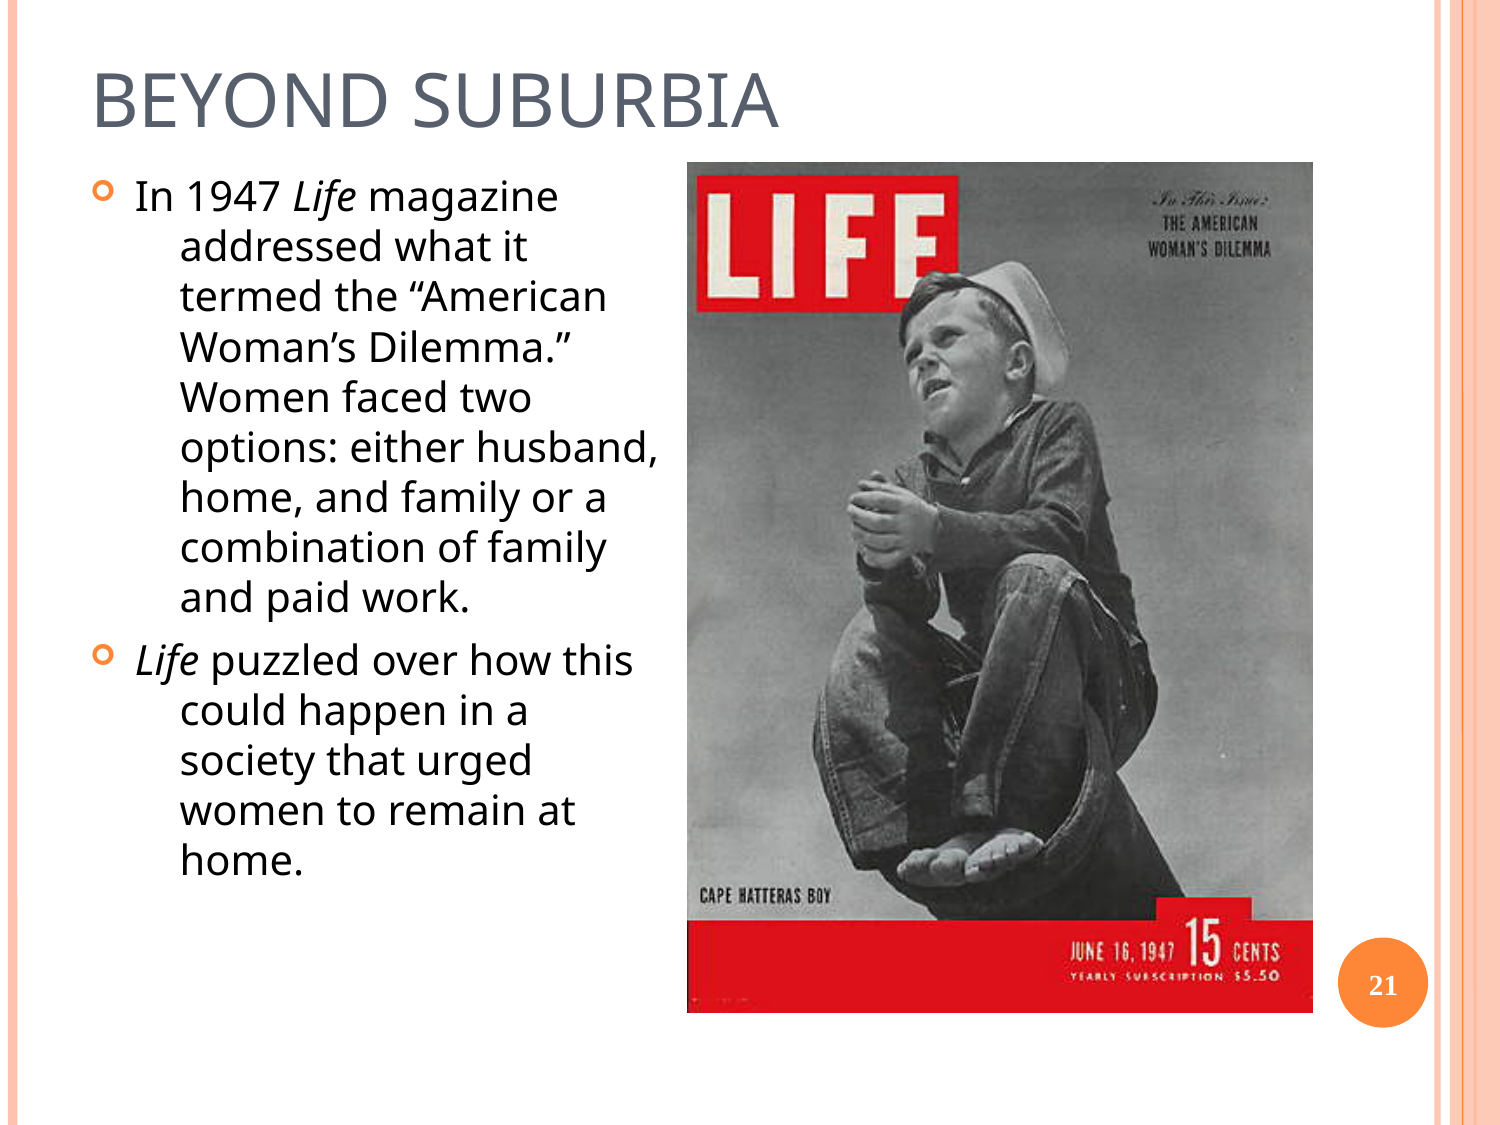

# Beyond Suburbia
In 1947 Life magazine addressed what it termed the “American Woman’s Dilemma.” Women faced two options: either husband, home, and family or a combination of family and paid work.
Life puzzled over how this could happen in a society that urged women to remain at home.